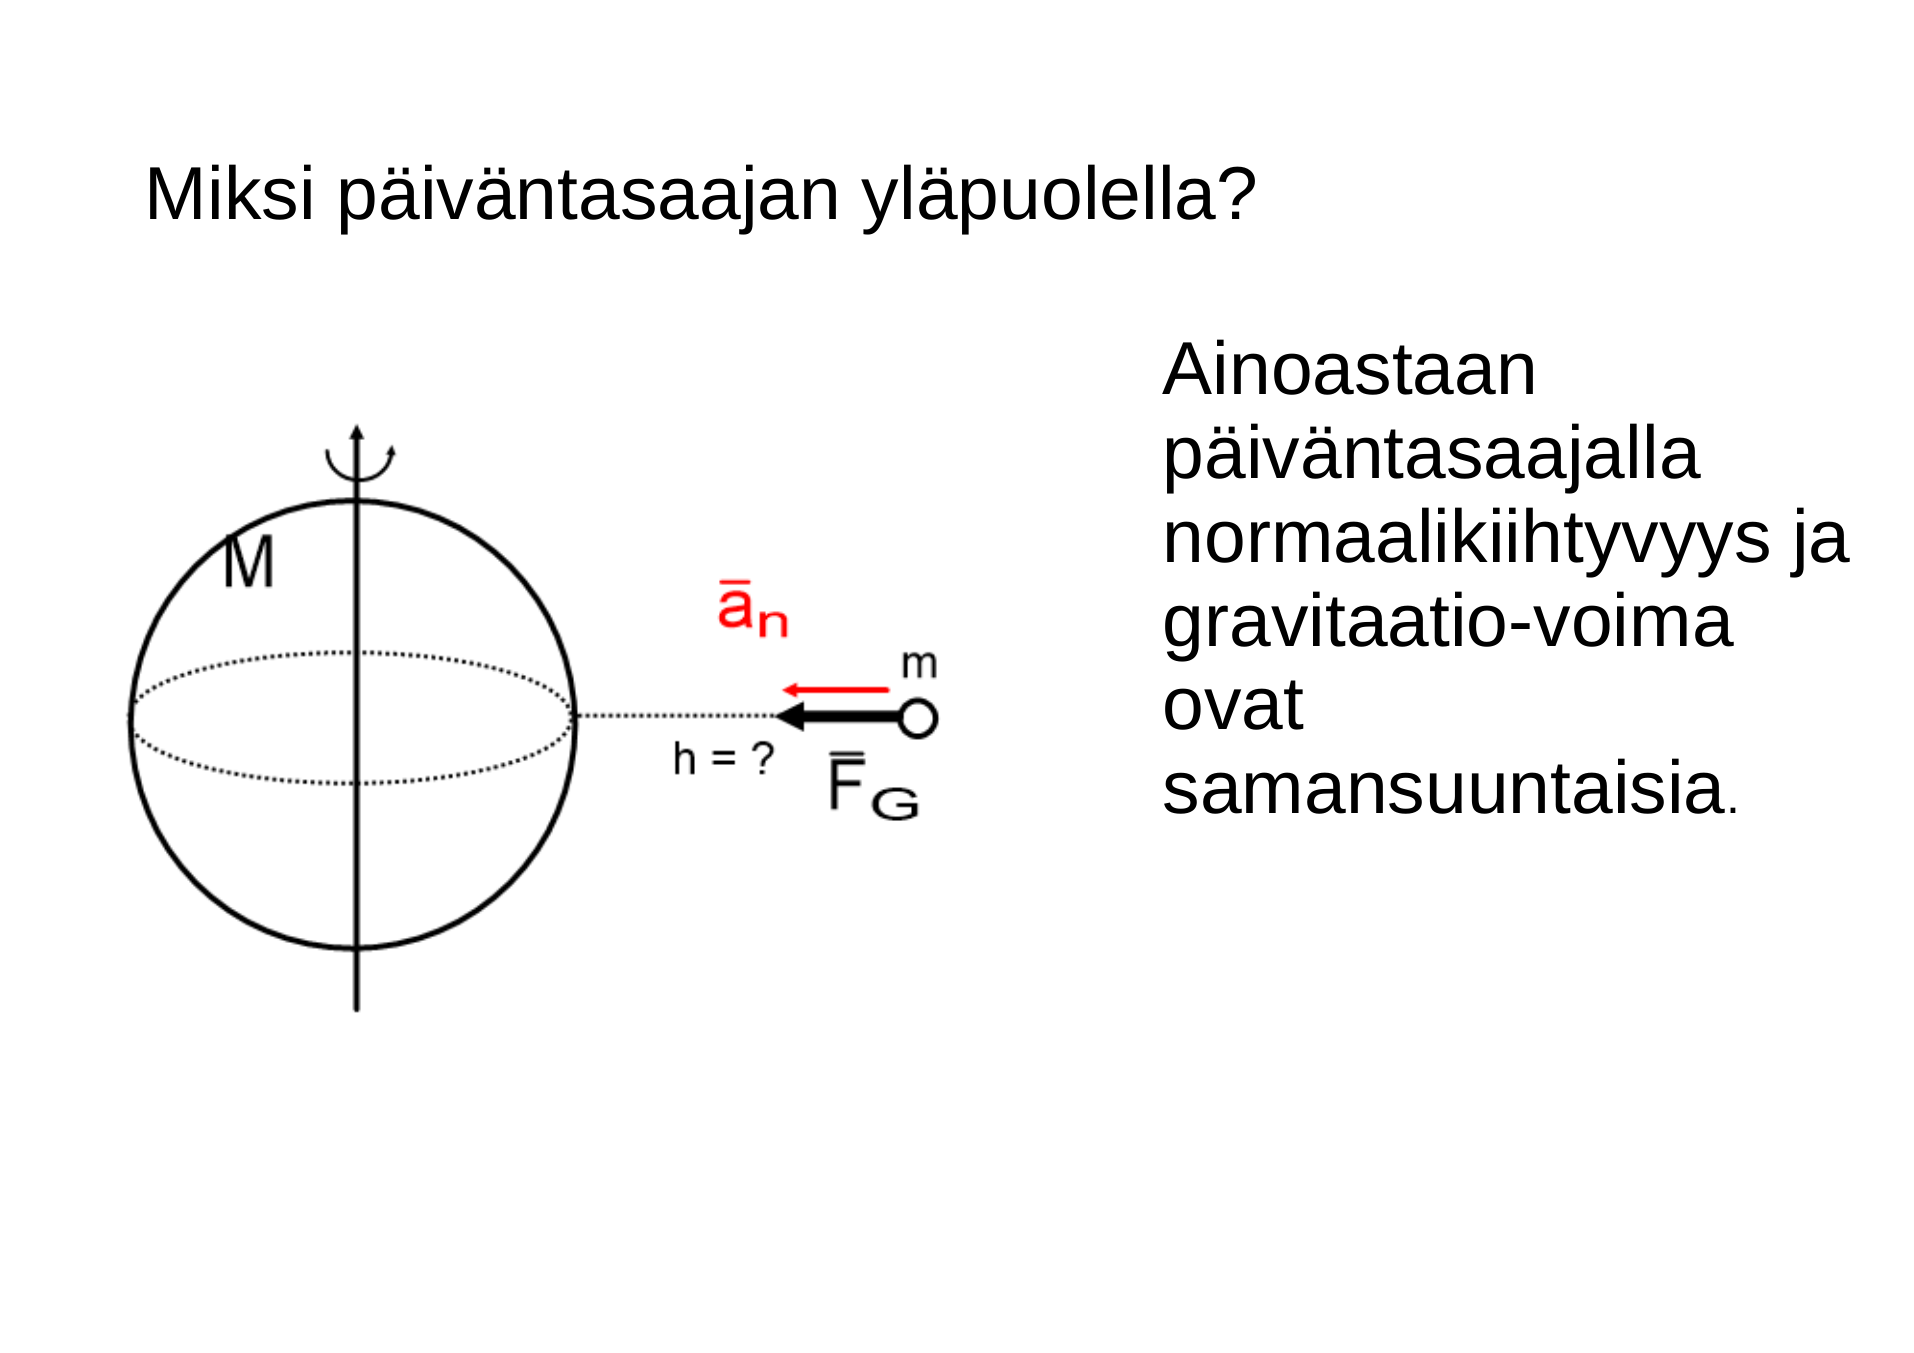

Miksi päiväntasaajan yläpuolella?
Ainoastaan päiväntasaajalla normaalikiihtyvyys ja gravitaatio-voima ovat samansuuntaisia.